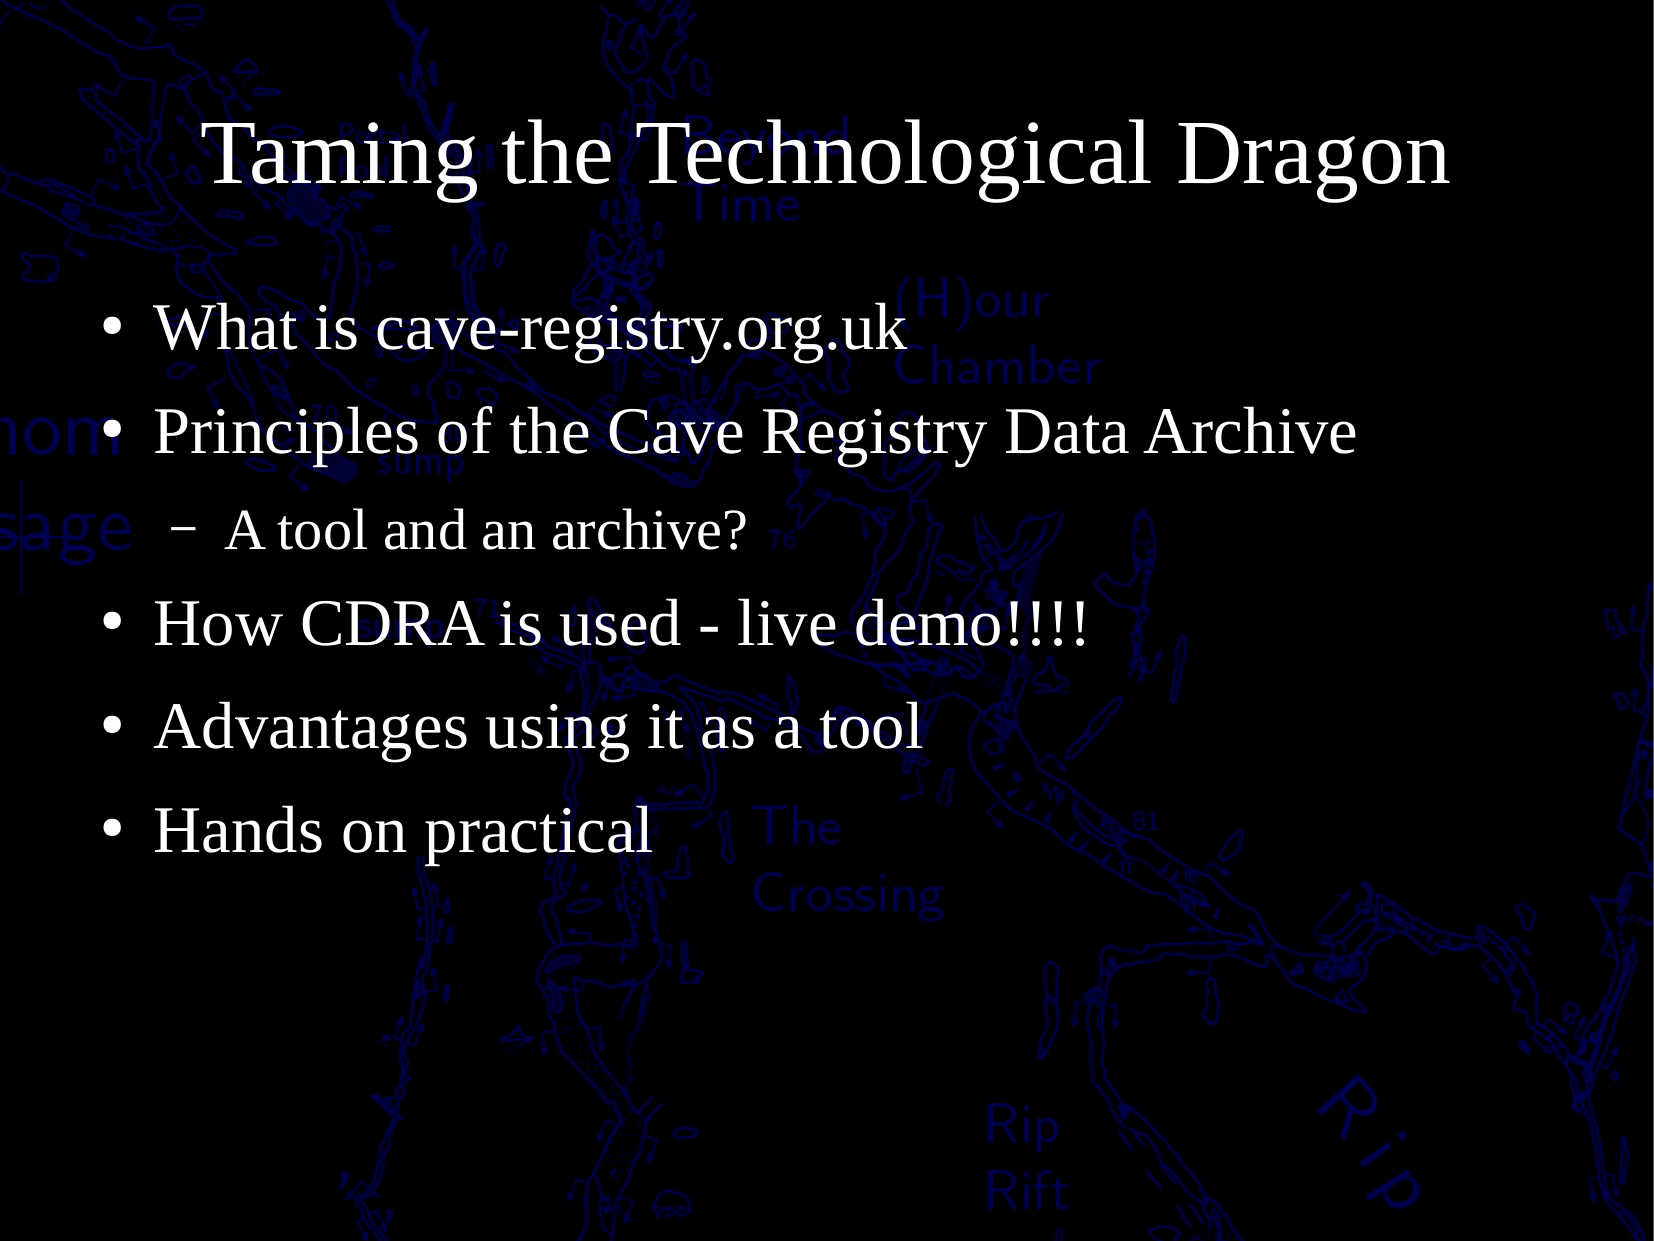

# Taming the Technological Dragon
What is cave-registry.org.uk
Principles of the Cave Registry Data Archive
A tool and an archive?
How CDRA is used - live demo!!!!
Advantages using it as a tool
Hands on practical